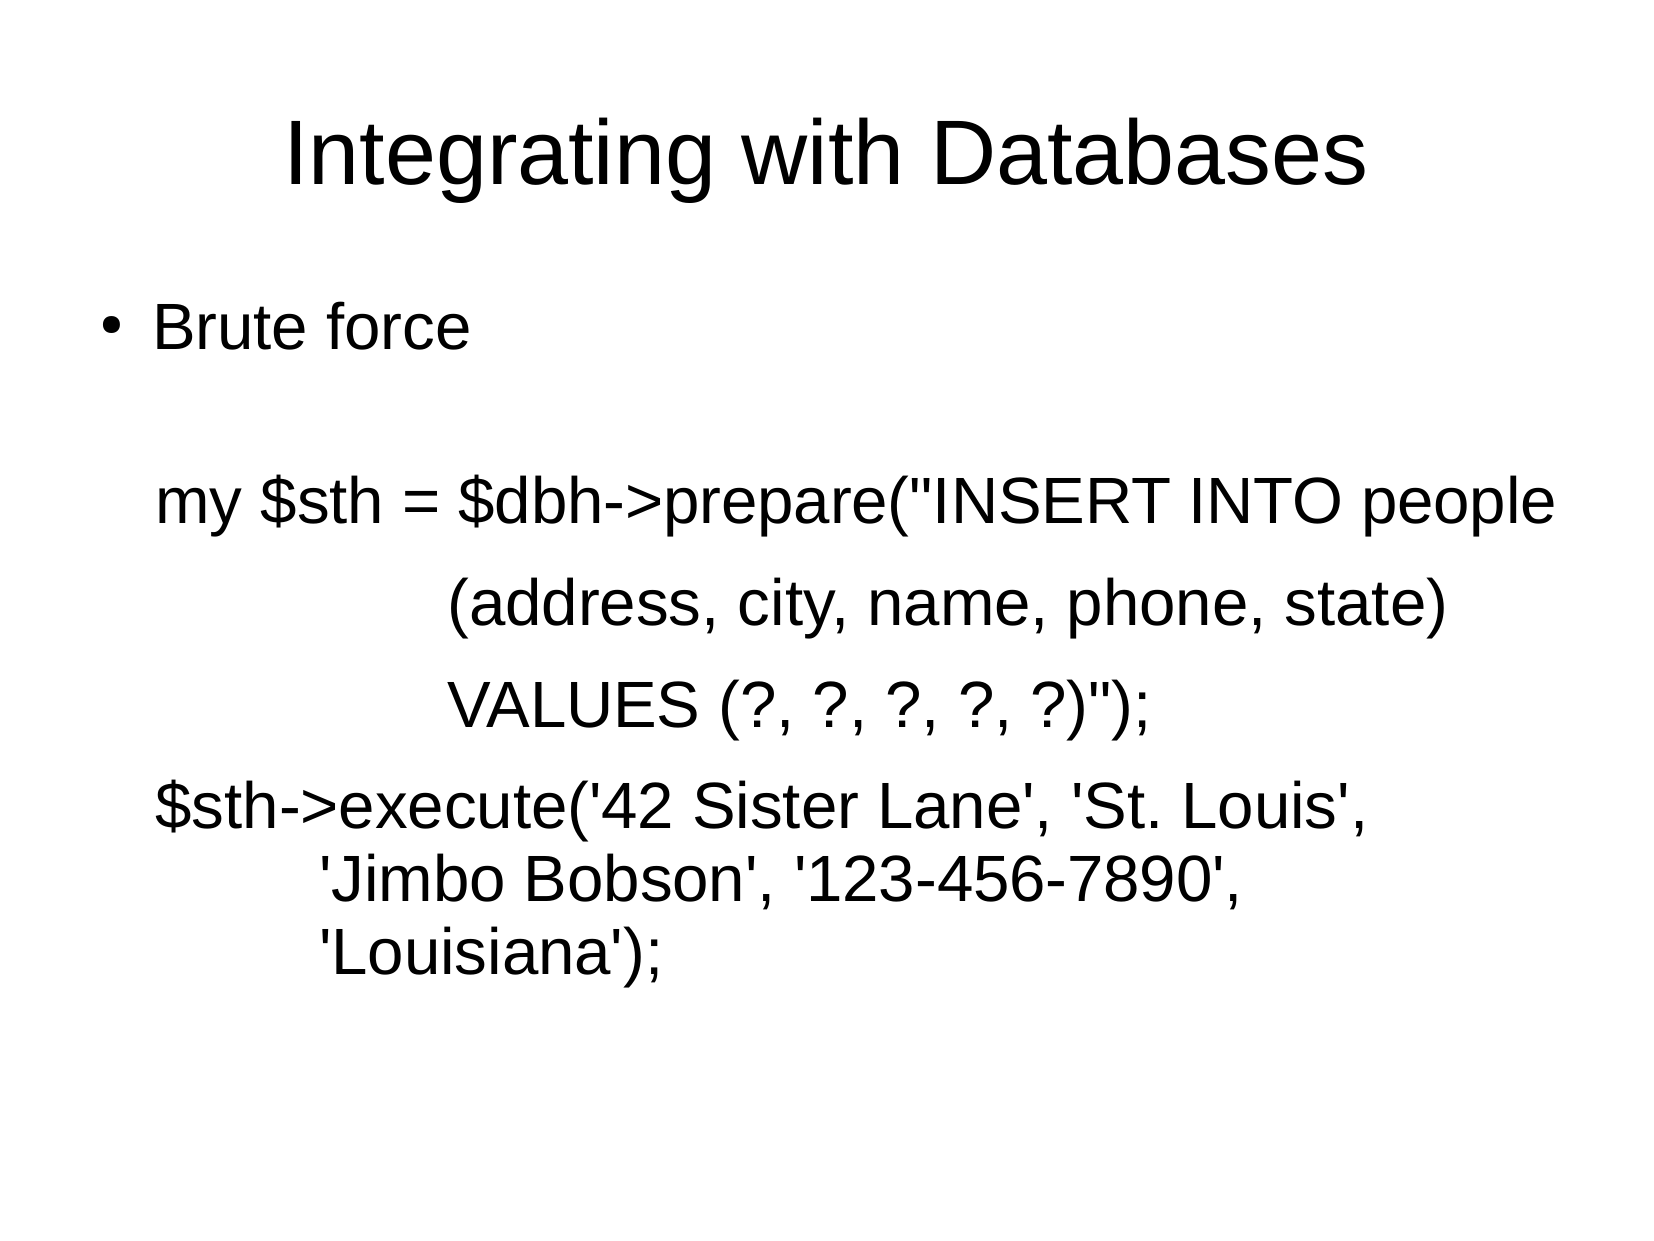

# Integrating with Databases
Brute force
 my $sth = $dbh->prepare("INSERT INTO people
 (address, city, name, phone, state)
 VALUES (?, ?, ?, ?, ?)");
 $sth->execute('42 Sister Lane', 'St. Louis',
 'Jimbo Bobson', '123-456-7890',
 'Louisiana');